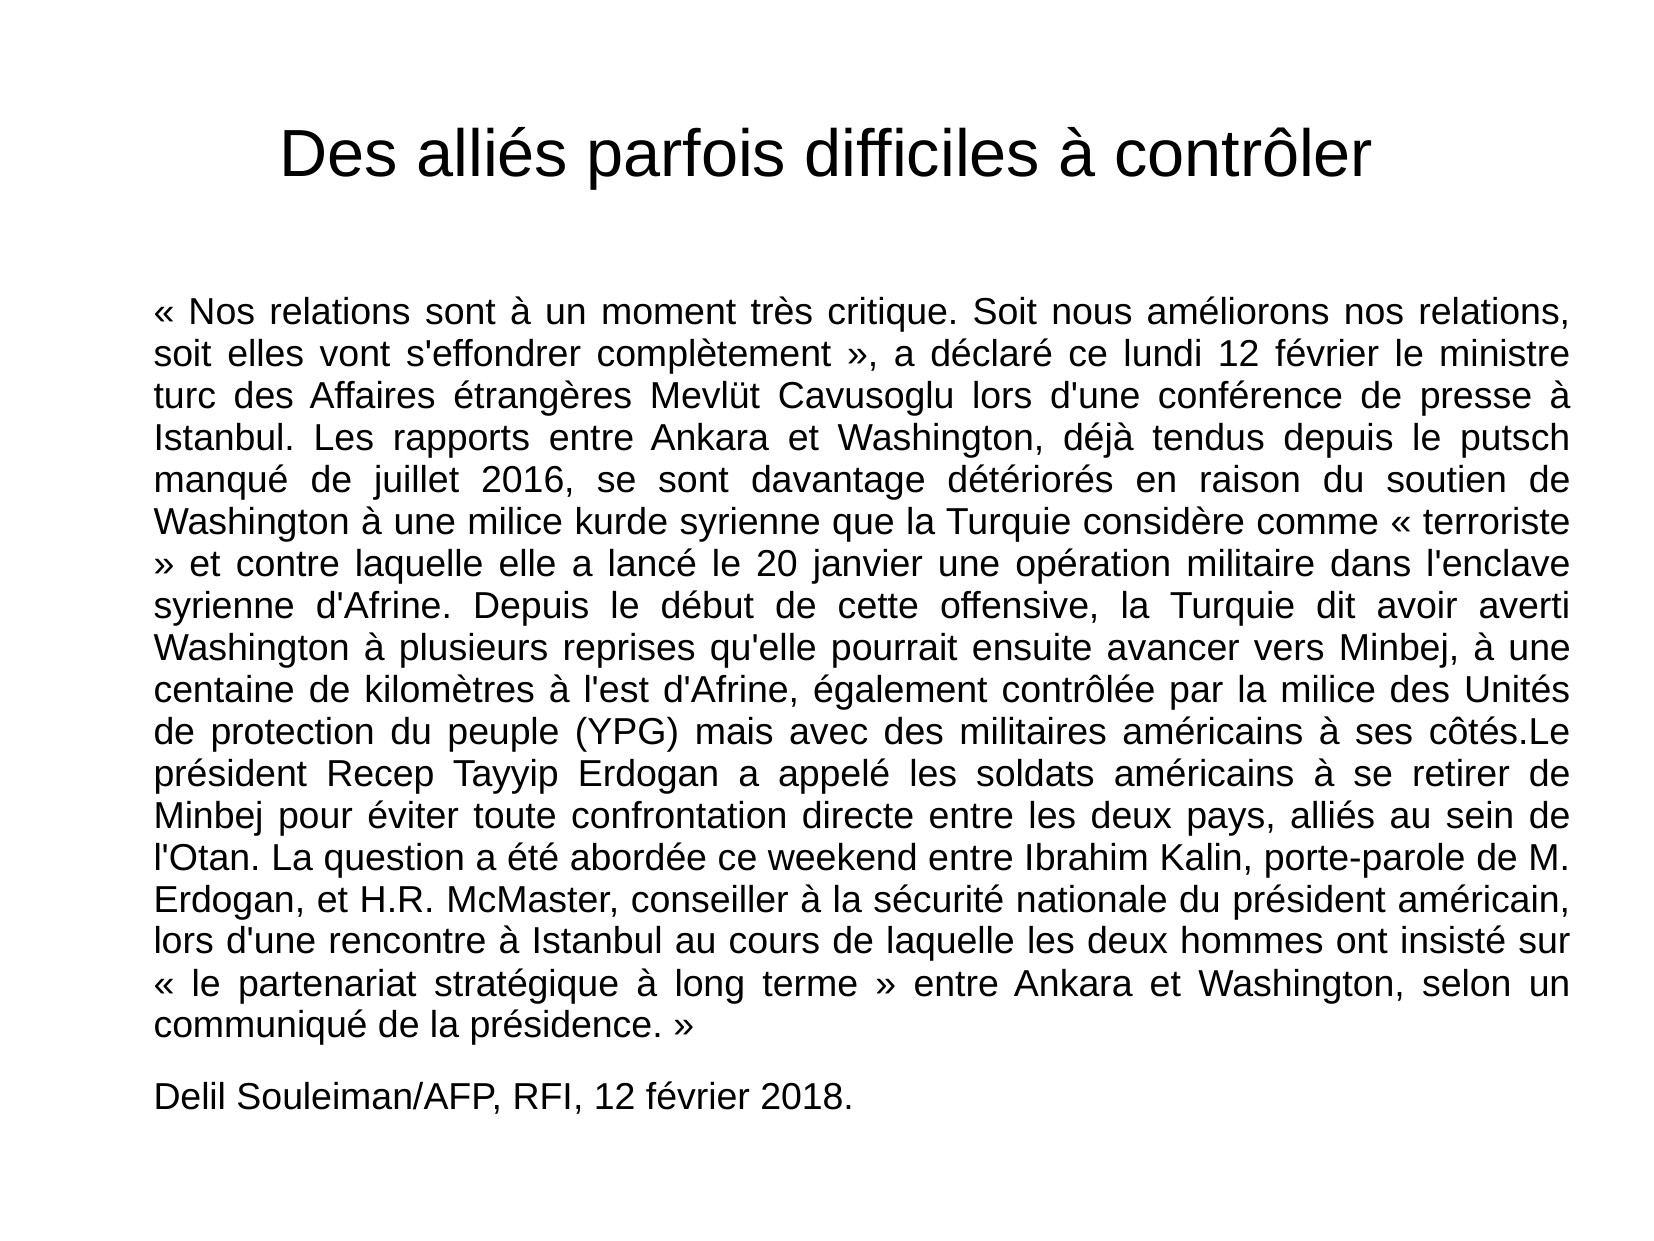

# Des alliés parfois difficiles à contrôler
« Nos relations sont à un moment très critique. Soit nous améliorons nos relations, soit elles vont s'effondrer complètement », a déclaré ce lundi 12 février le ministre turc des Affaires étrangères Mevlüt Cavusoglu lors d'une conférence de presse à Istanbul. Les rapports entre Ankara et Washington, déjà tendus depuis le putsch manqué de juillet 2016, se sont davantage détériorés en raison du soutien de Washington à une milice kurde syrienne que la Turquie considère comme « terroriste » et contre laquelle elle a lancé le 20 janvier une opération militaire dans l'enclave syrienne d'Afrine. Depuis le début de cette offensive, la Turquie dit avoir averti Washington à plusieurs reprises qu'elle pourrait ensuite avancer vers Minbej, à une centaine de kilomètres à l'est d'Afrine, également contrôlée par la milice des Unités de protection du peuple (YPG) mais avec des militaires américains à ses côtés.Le président Recep Tayyip Erdogan a appelé les soldats américains à se retirer de Minbej pour éviter toute confrontation directe entre les deux pays, alliés au sein de l'Otan. La question a été abordée ce weekend entre Ibrahim Kalin, porte-parole de M. Erdogan, et H.R. McMaster, conseiller à la sécurité nationale du président américain, lors d'une rencontre à Istanbul au cours de laquelle les deux hommes ont insisté sur « le partenariat stratégique à long terme » entre Ankara et Washington, selon un communiqué de la présidence. »
Delil Souleiman/AFP, RFI, 12 février 2018.